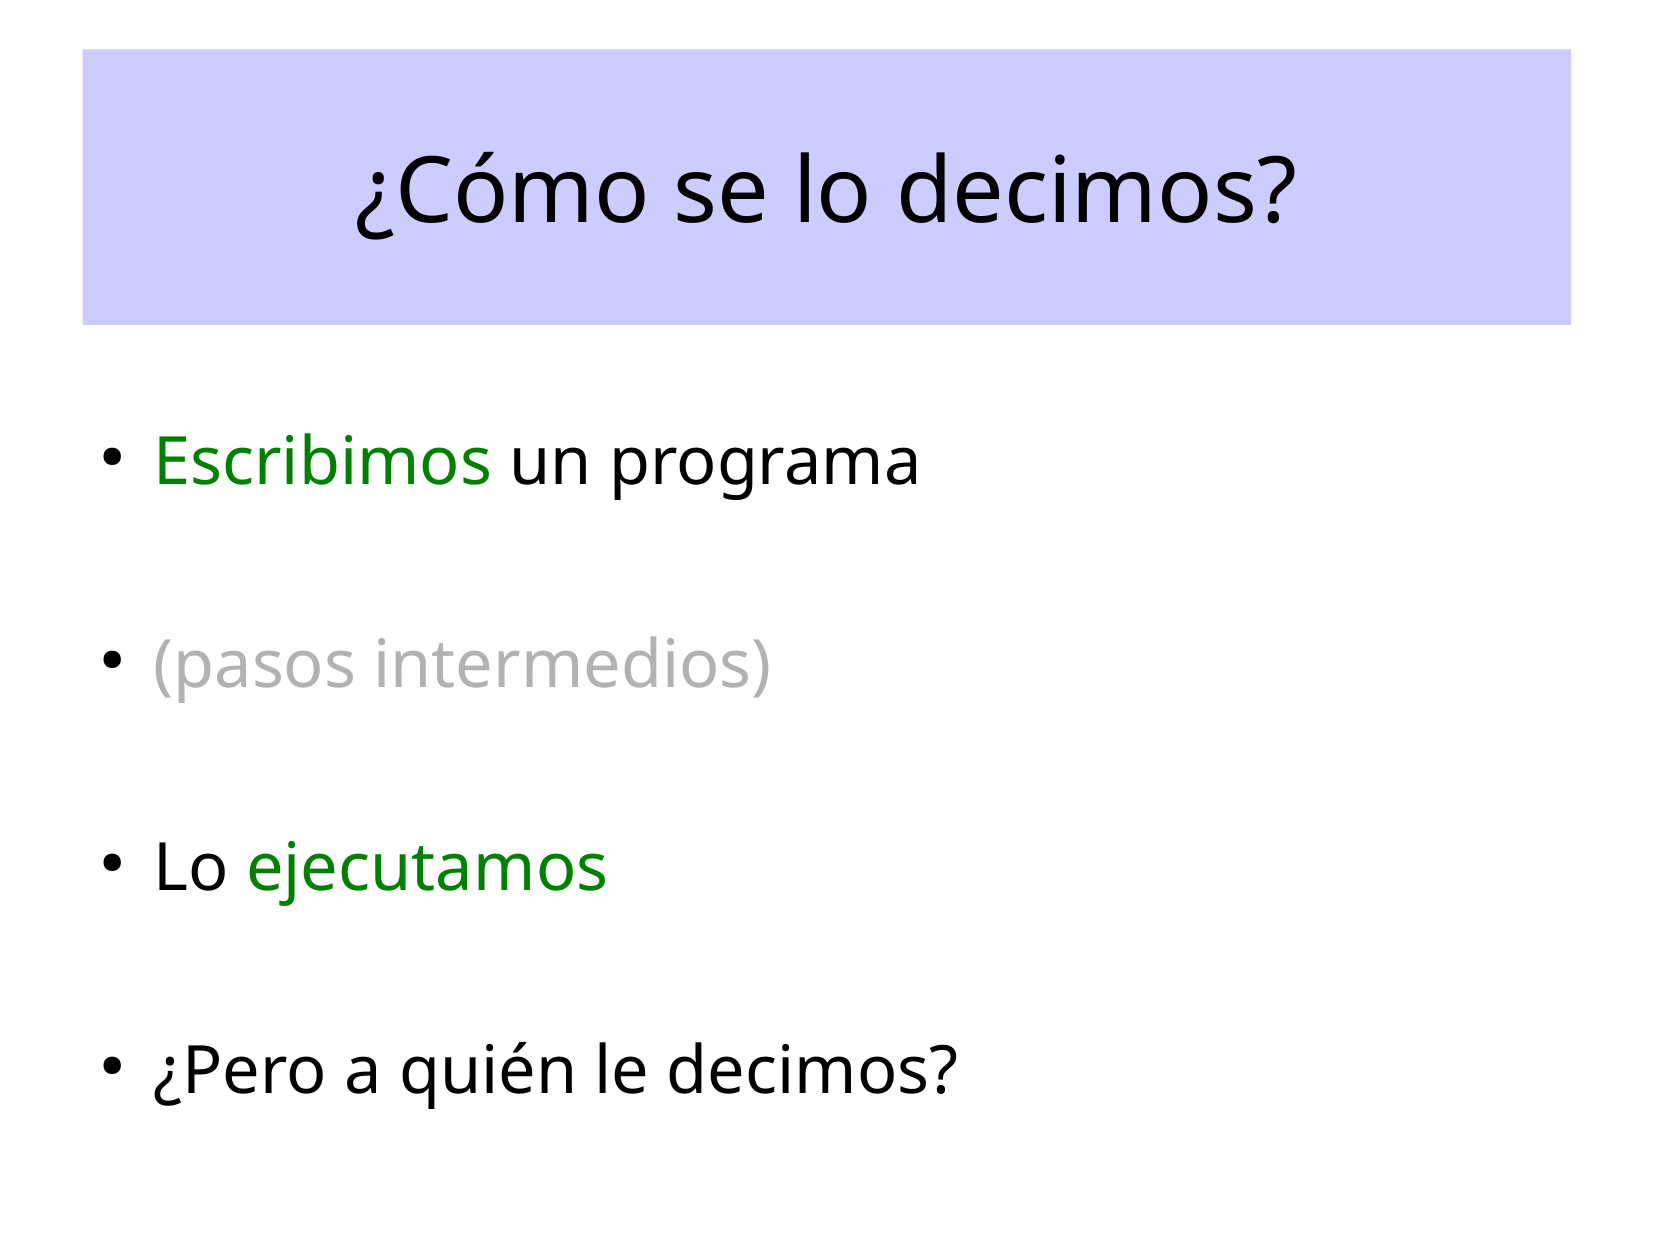

# ¿Cómo se lo decimos?
Escribimos un programa
(pasos intermedios)
Lo ejecutamos
¿Pero a quién le decimos?